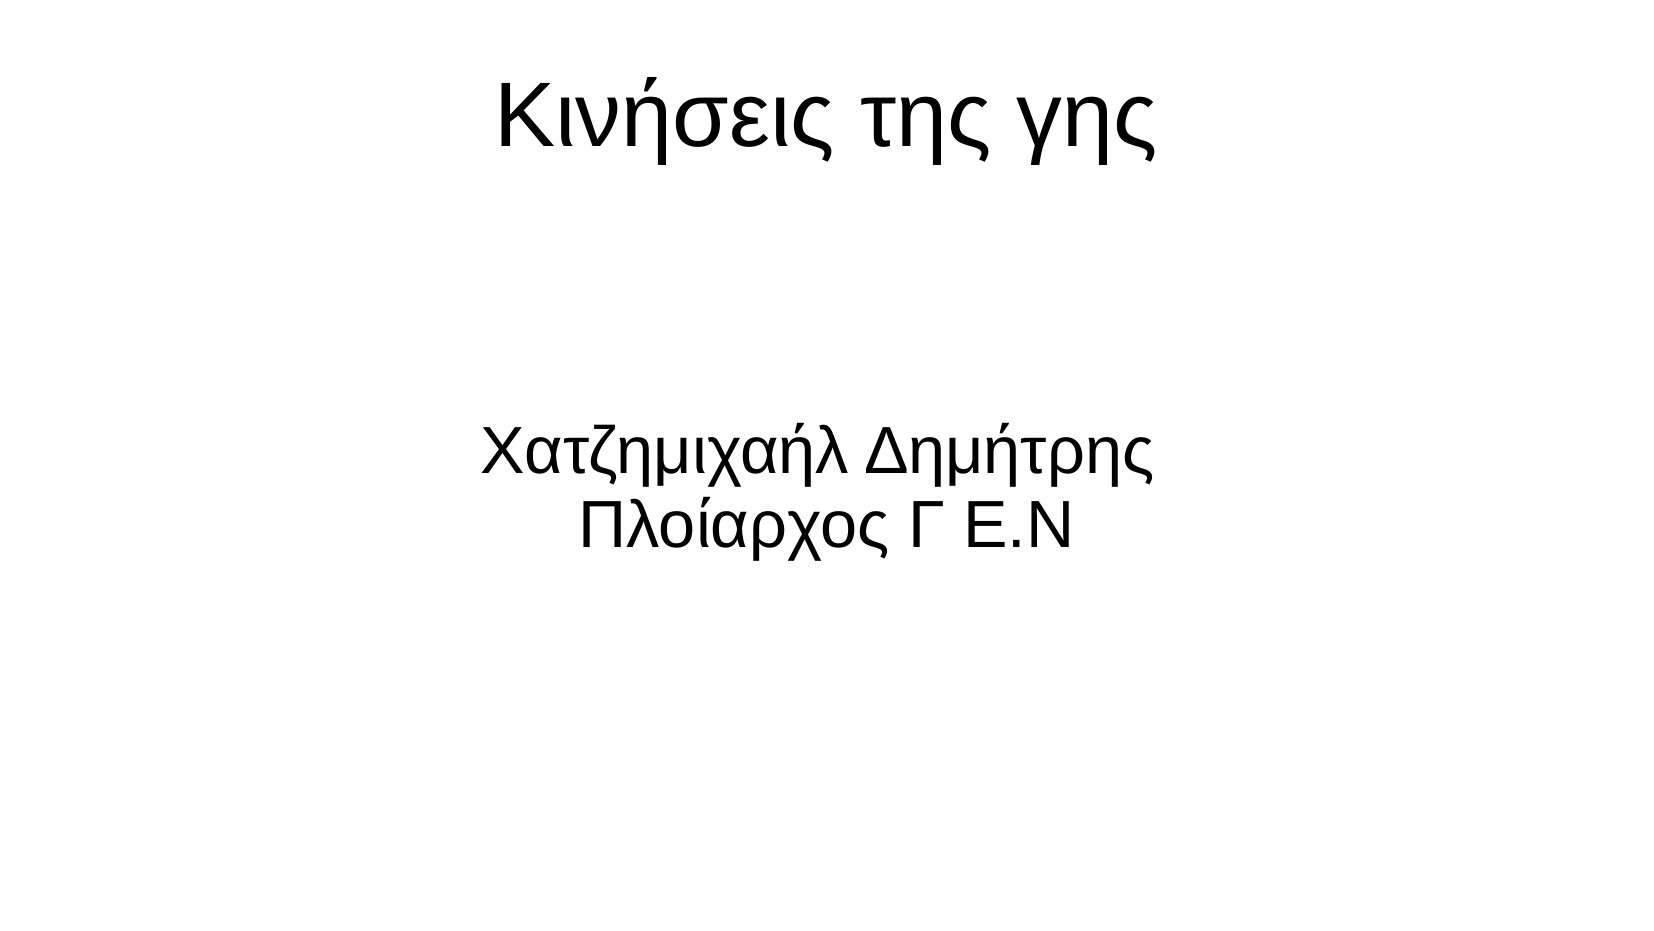

# Κινήσεις της γης
Χατζημιχαήλ Δημήτρης
Πλοίαρχος Γ Ε.Ν